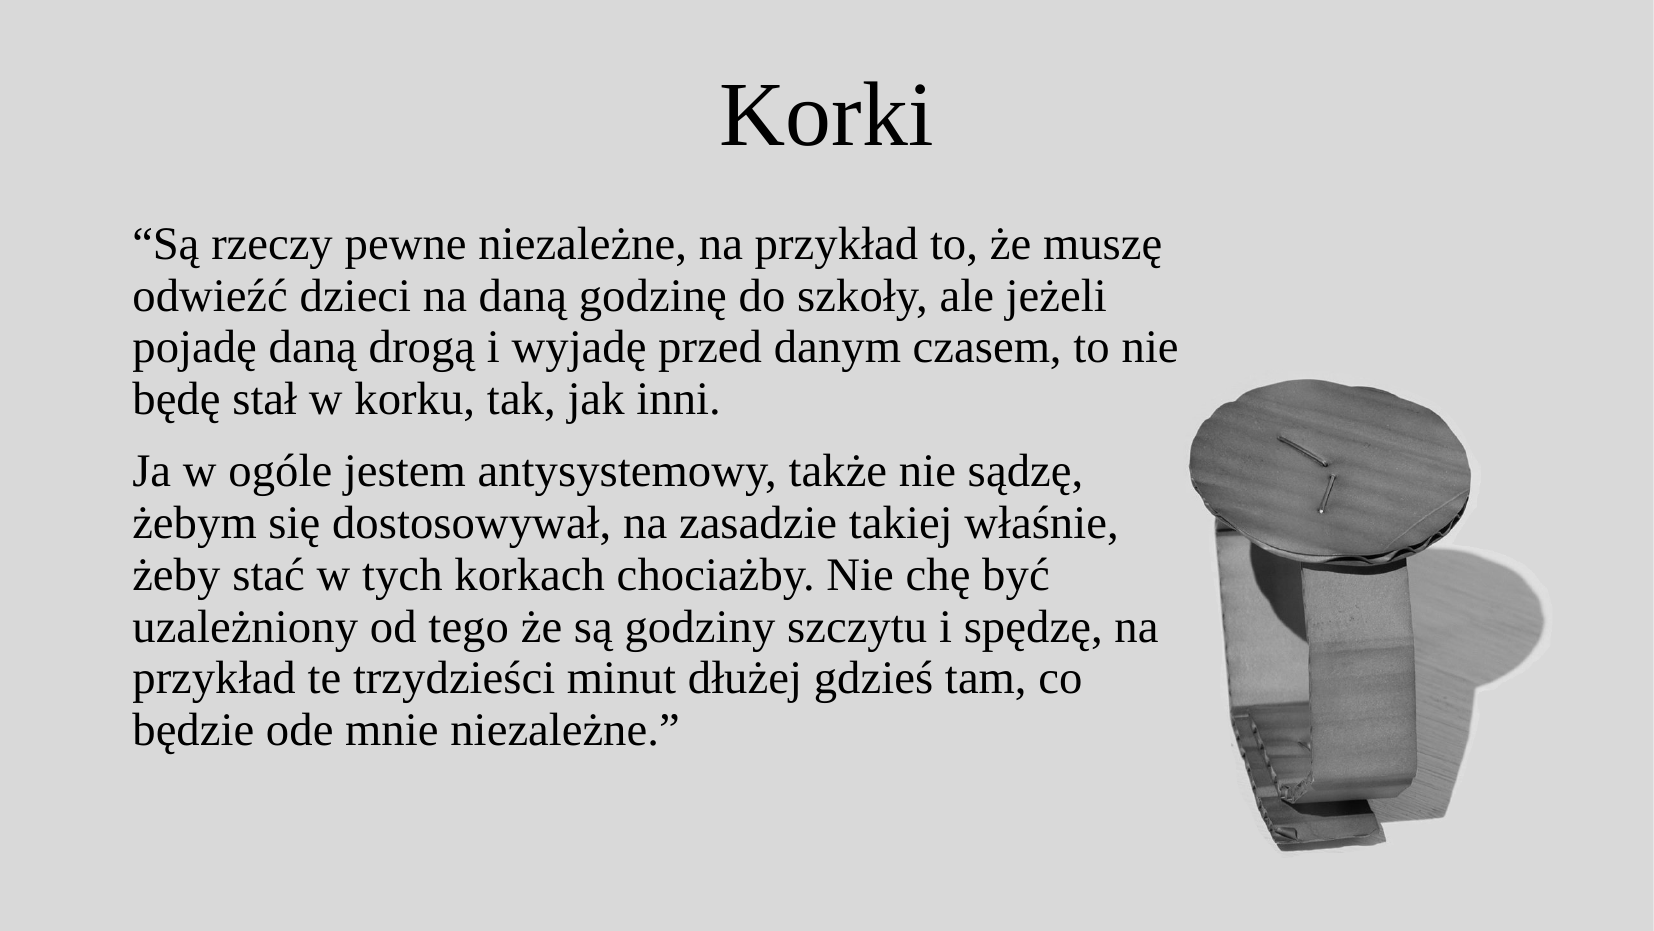

# Korki
“Są rzeczy pewne niezależne, na przykład to, że muszę odwieźć dzieci na daną godzinę do szkoły, ale jeżeli pojadę daną drogą i wyjadę przed danym czasem, to nie będę stał w korku, tak, jak inni.
Ja w ogóle jestem antysystemowy, także nie sądzę, żebym się dostosowywał, na zasadzie takiej właśnie, żeby stać w tych korkach chociażby. Nie chę być uzależniony od tego że są godziny szczytu i spędzę, na przykład te trzydzieści minut dłużej gdzieś tam, co będzie ode mnie niezależne.”